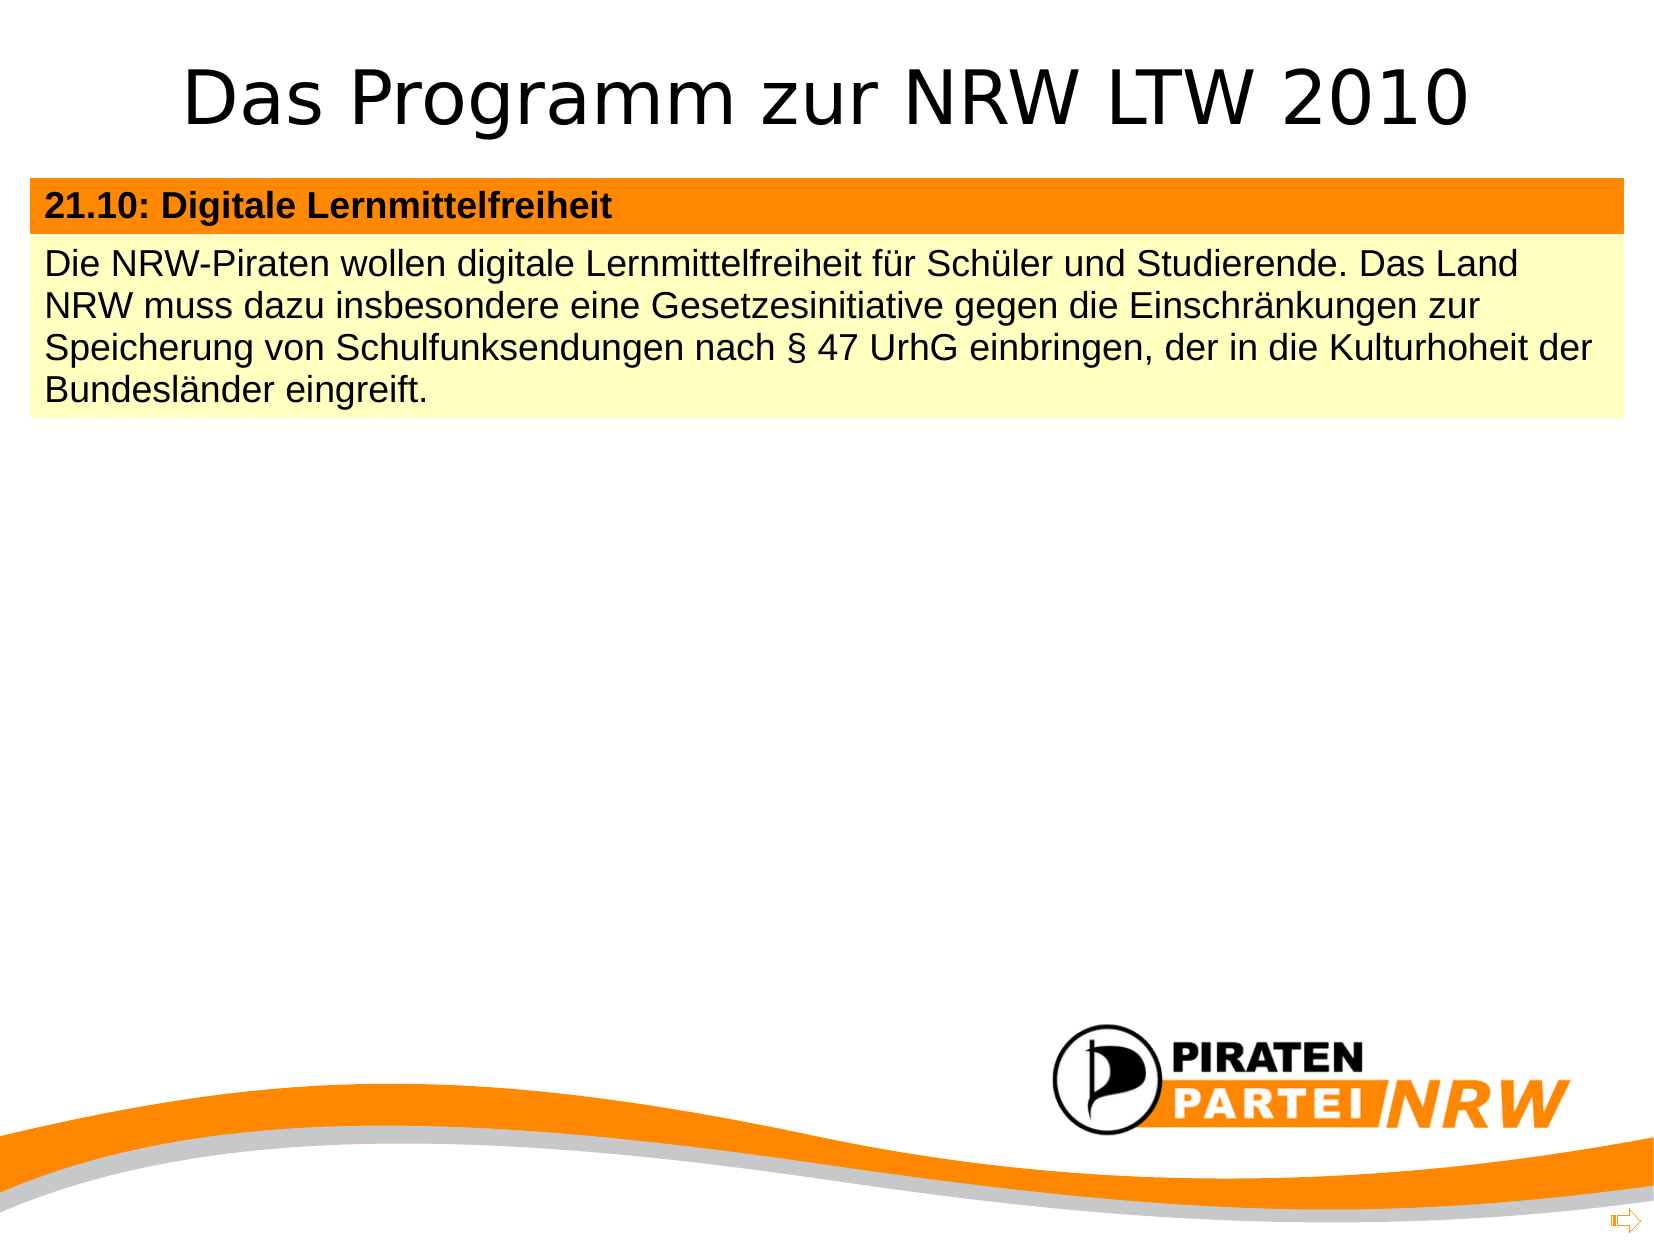

# Das Programm zur NRW LTW 2010
| 21.10: Digitale Lernmittelfreiheit |
| --- |
| Die NRW-Piraten wollen digitale Lernmittelfreiheit für Schüler und Studierende. Das Land NRW muss dazu insbesondere eine Gesetzesinitiative gegen die Einschränkungen zur Speicherung von Schulfunksendungen nach § 47 UrhG einbringen, der in die Kulturhoheit der Bundesländer eingreift. |